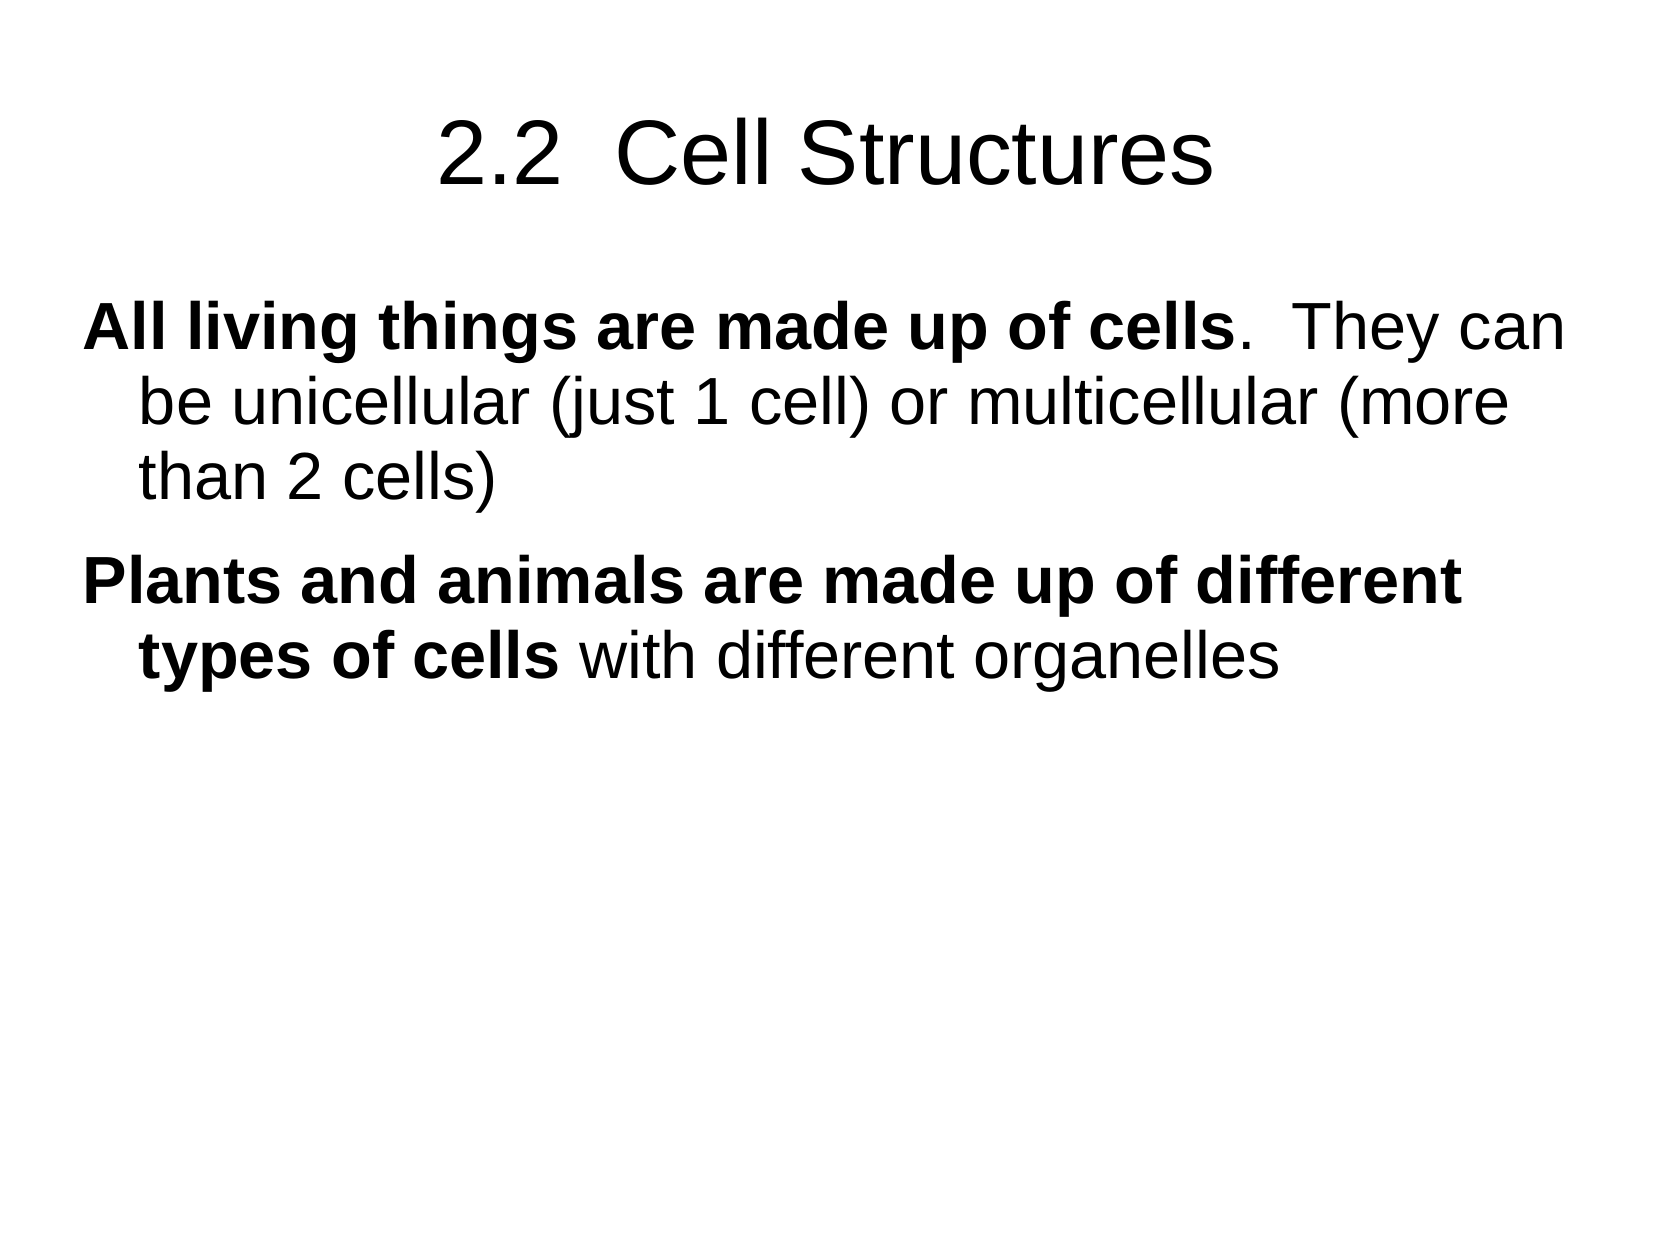

# 2.2 Cell Structures
All living things are made up of cells. They can be unicellular (just 1 cell) or multicellular (more than 2 cells)
Plants and animals are made up of different types of cells with different organelles